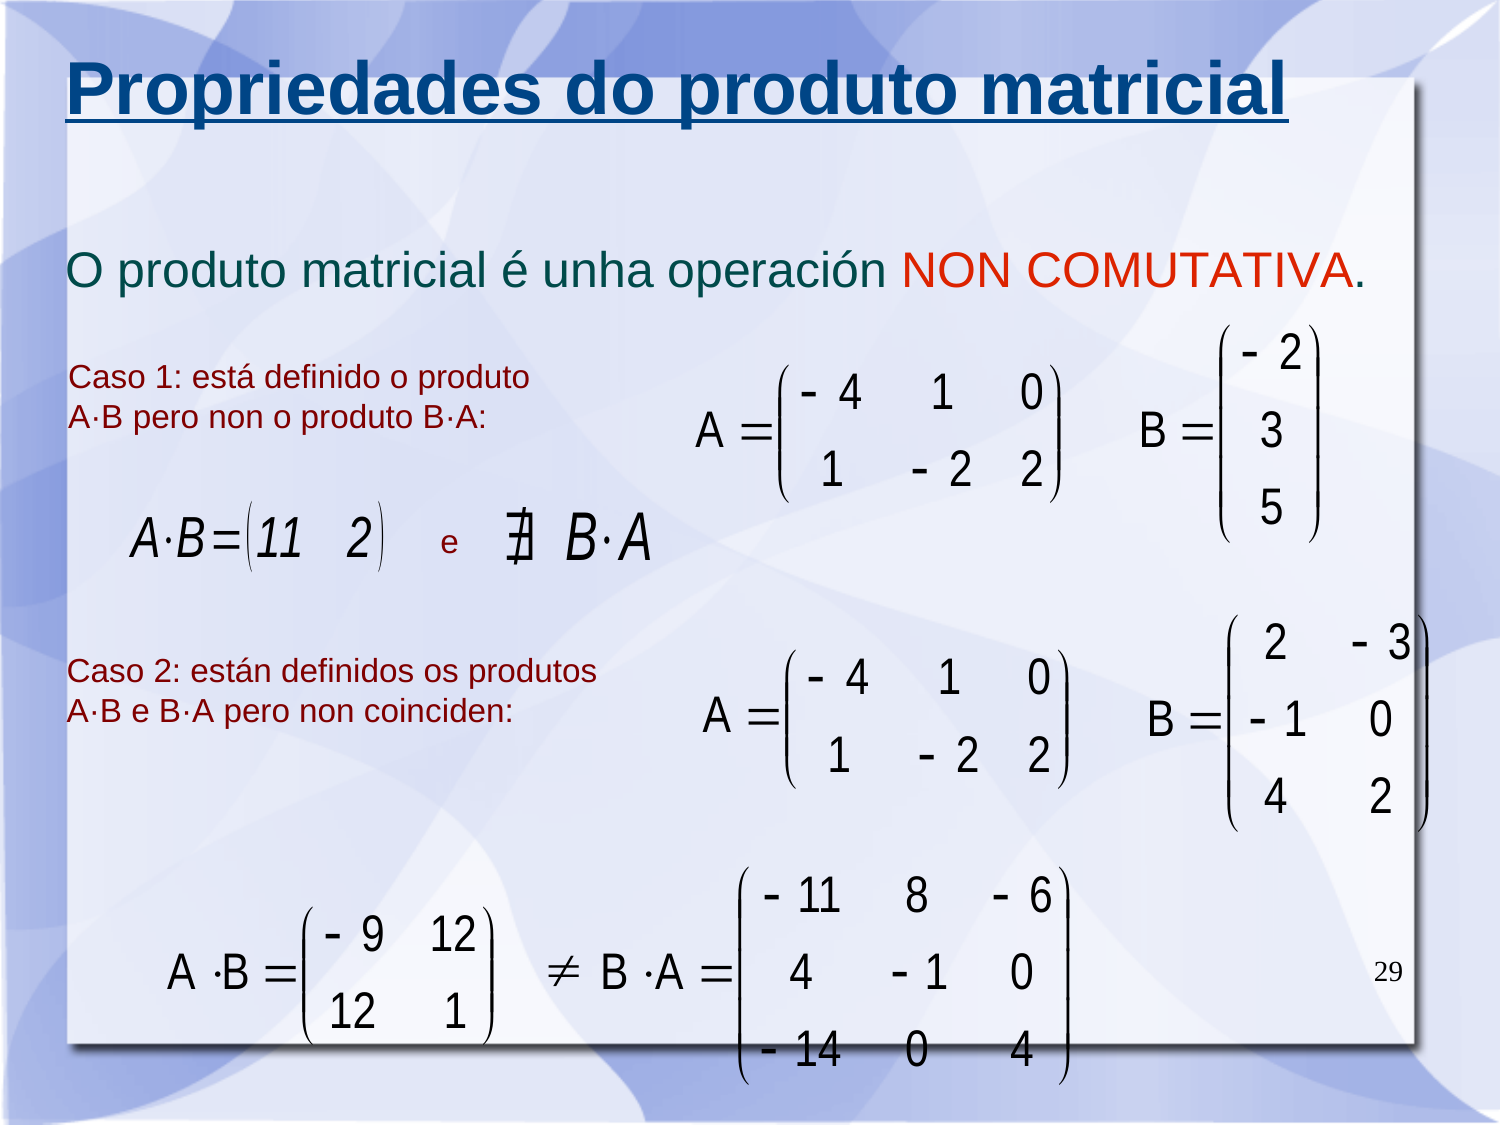

# Propriedades do produto matricial
O produto matricial é unha operación NON COMUTATIVA.
Caso 1: está definido o produto A·B pero non o produto B·A:
e
Caso 2: están definidos os produtos A·B e B·A pero non coinciden:
29